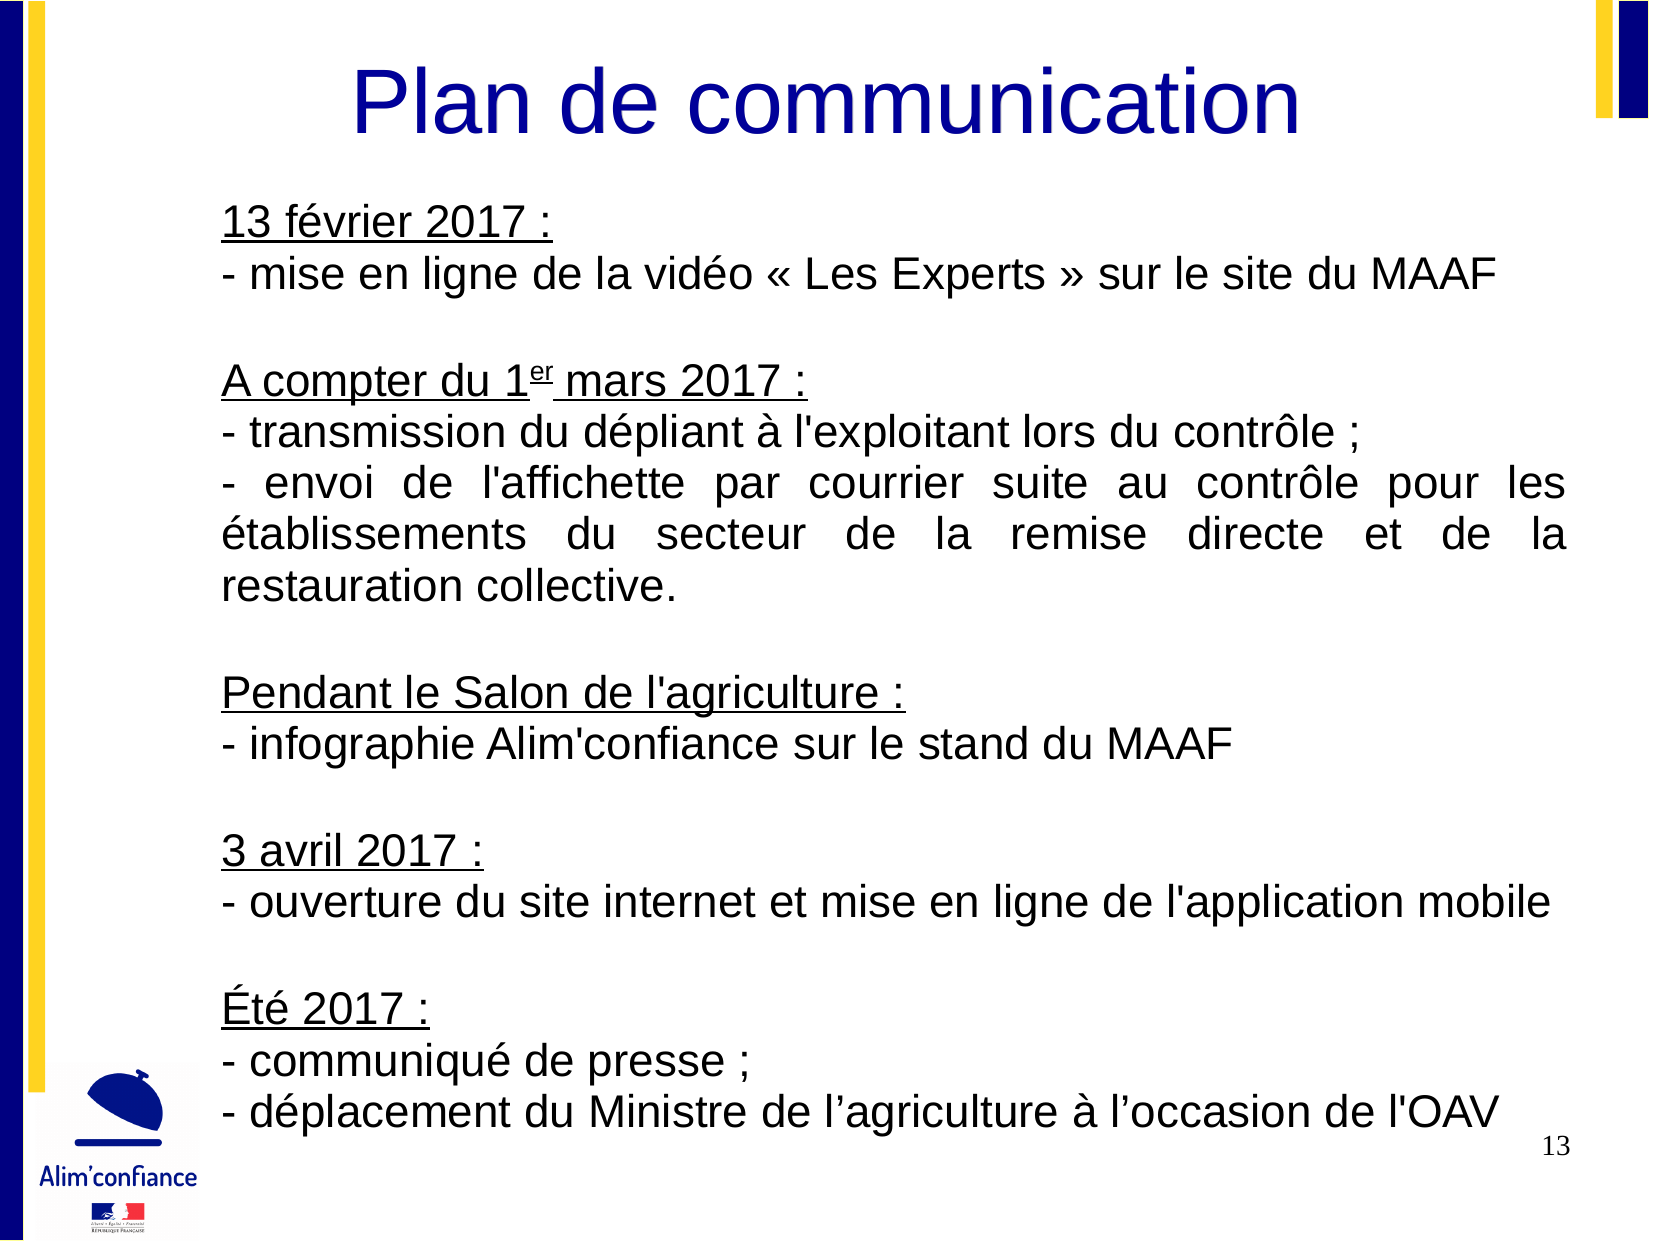

# Plan de communication
13 février 2017 :
- mise en ligne de la vidéo « Les Experts » sur le site du MAAF
A compter du 1er mars 2017 :
- transmission du dépliant à l'exploitant lors du contrôle ;
- envoi de l'affichette par courrier suite au contrôle pour les établissements du secteur de la remise directe et de la restauration collective.
Pendant le Salon de l'agriculture :
- infographie Alim'confiance sur le stand du MAAF
3 avril 2017 :
- ouverture du site internet et mise en ligne de l'application mobile
Été 2017 :
- communiqué de presse ;
- déplacement du Ministre de l’agriculture à l’occasion de l'OAV
13